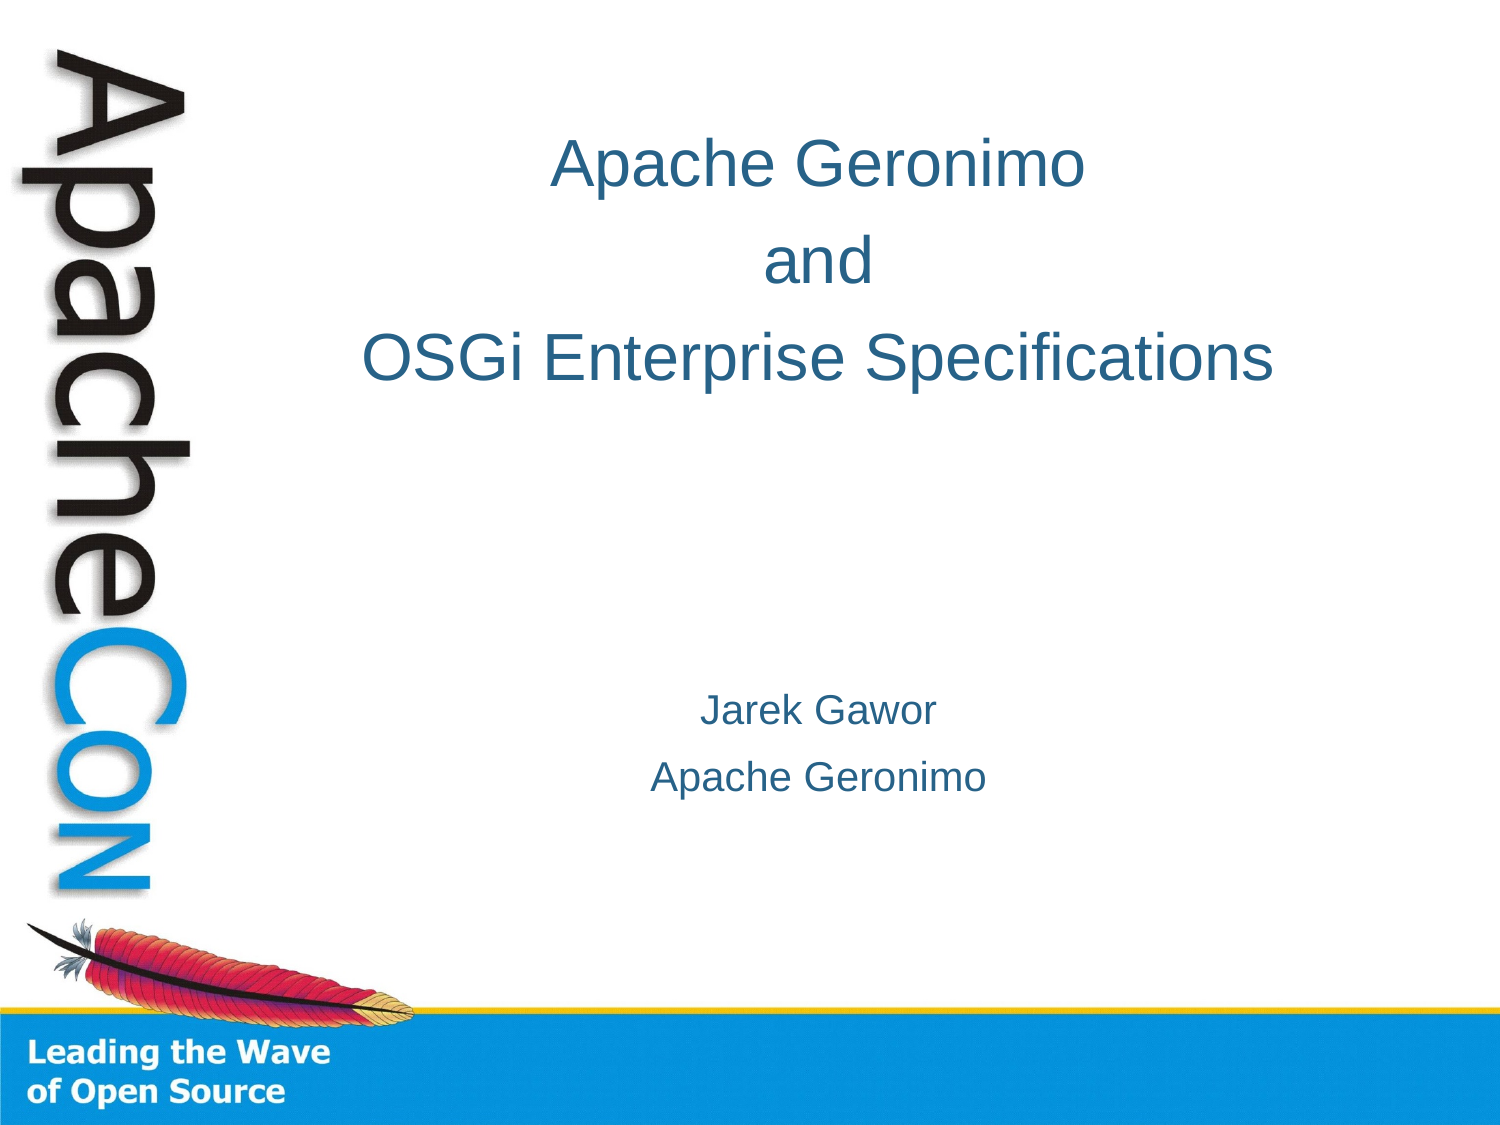

# Apache Geronimo
and
OSGi Enterprise Specifications
Jarek Gawor
Apache Geronimo